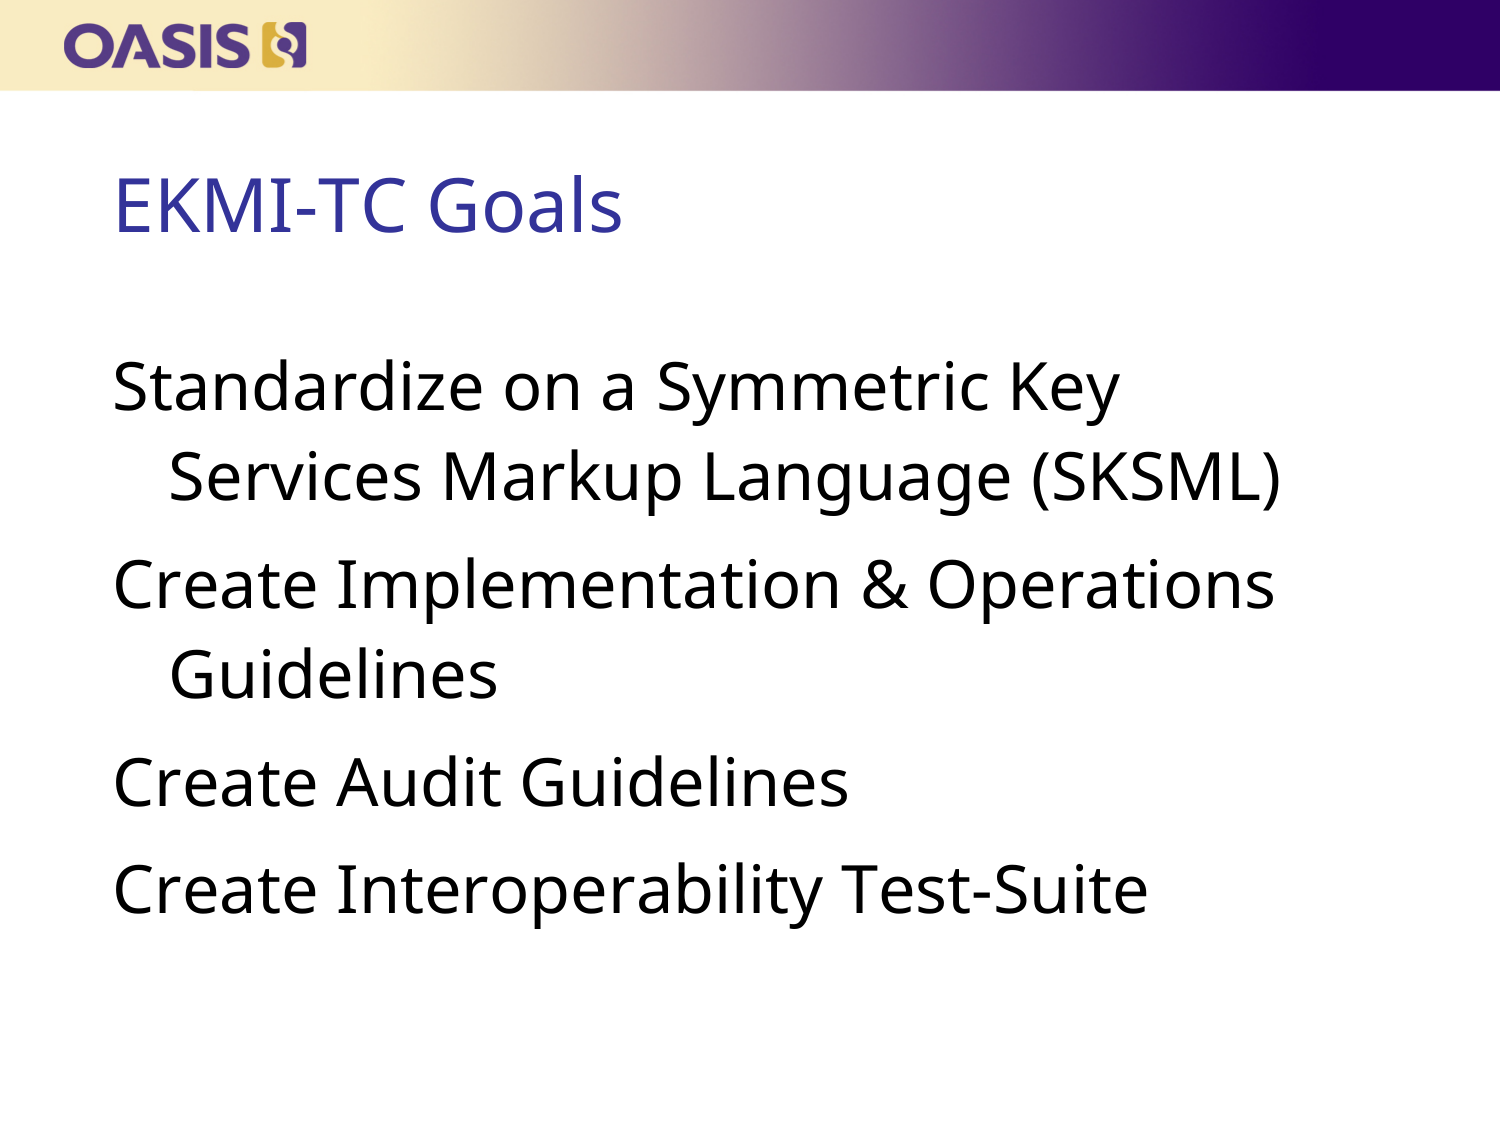

# EKMI-TC Goals
Standardize on a Symmetric Key Services Markup Language (SKSML)
Create Implementation & Operations Guidelines
Create Audit Guidelines
Create Interoperability Test-Suite